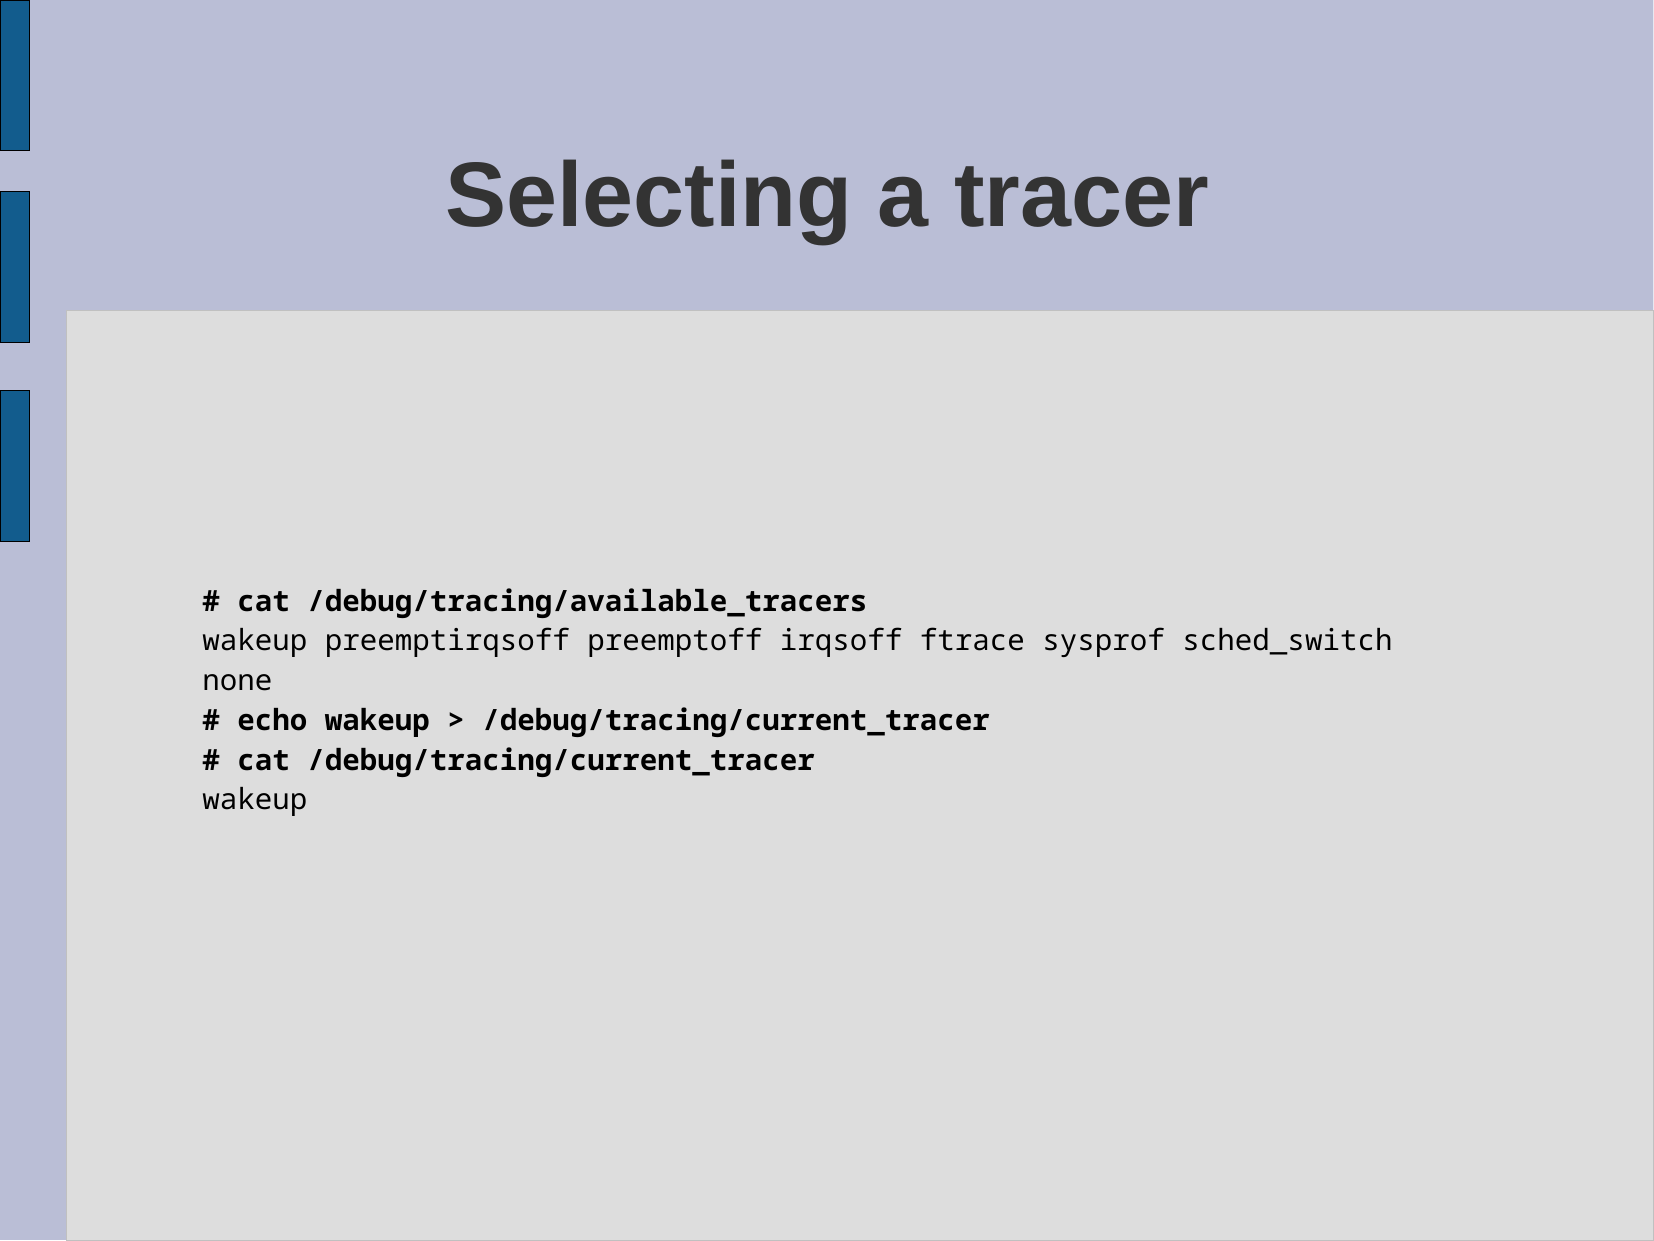

# Selecting a tracer
# cat /debug/tracing/available_tracers
wakeup preemptirqsoff preemptoff irqsoff ftrace sysprof sched_switch none
# echo wakeup > /debug/tracing/current_tracer
# cat /debug/tracing/current_tracer
wakeup